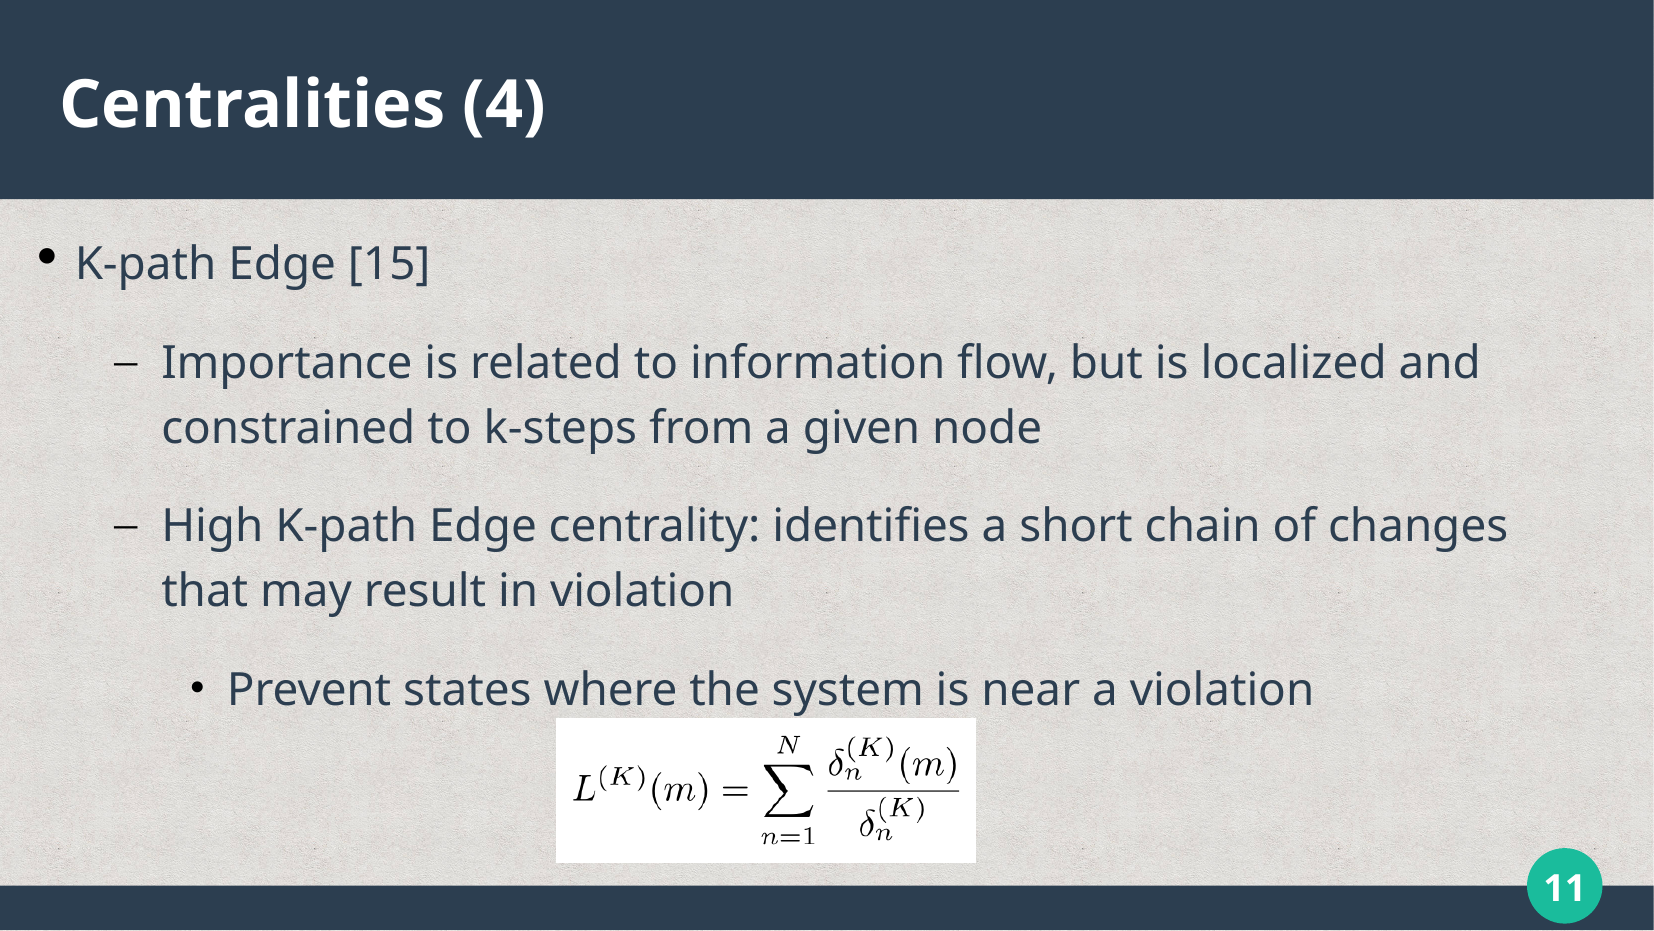

# Centralities (4)
K-path Edge [15]
Importance is related to information flow, but is localized and constrained to k-steps from a given node
High K-path Edge centrality: identifies a short chain of changes that may result in violation
Prevent states where the system is near a violation